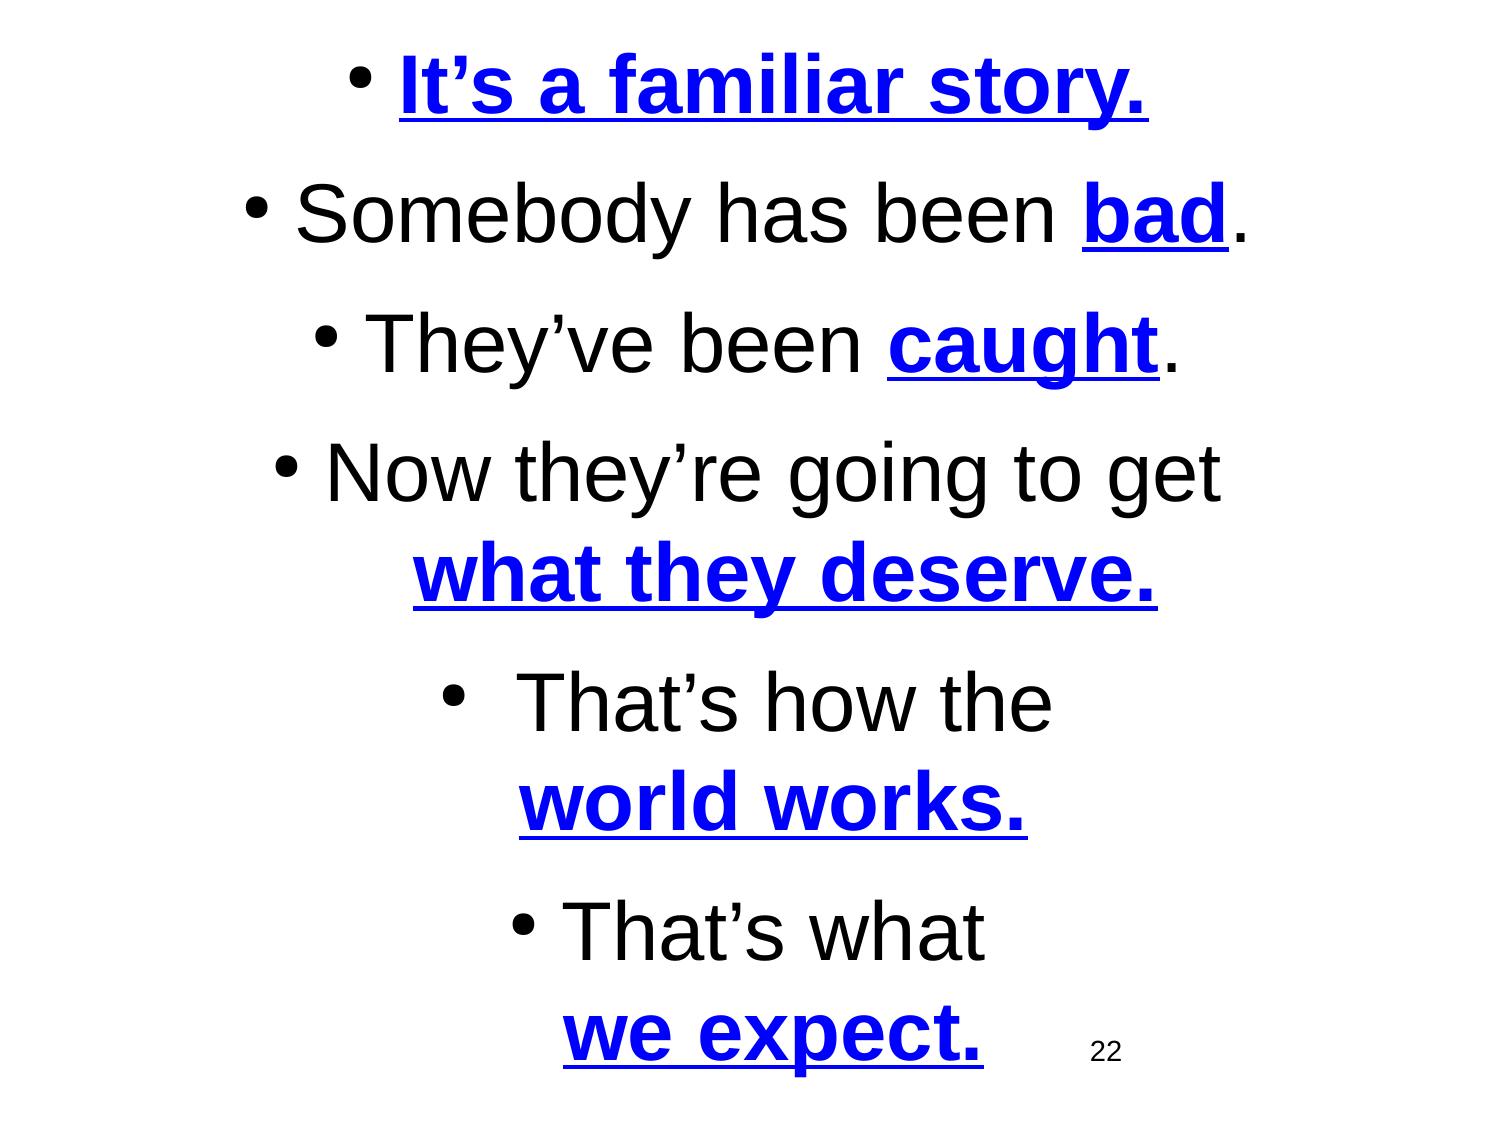

# It’s a familiar story.
Somebody has been bad.
They’ve been caught.
Now they’re going to get
what they deserve.
 That’s how the
world works.
That’s what
we expect.
22